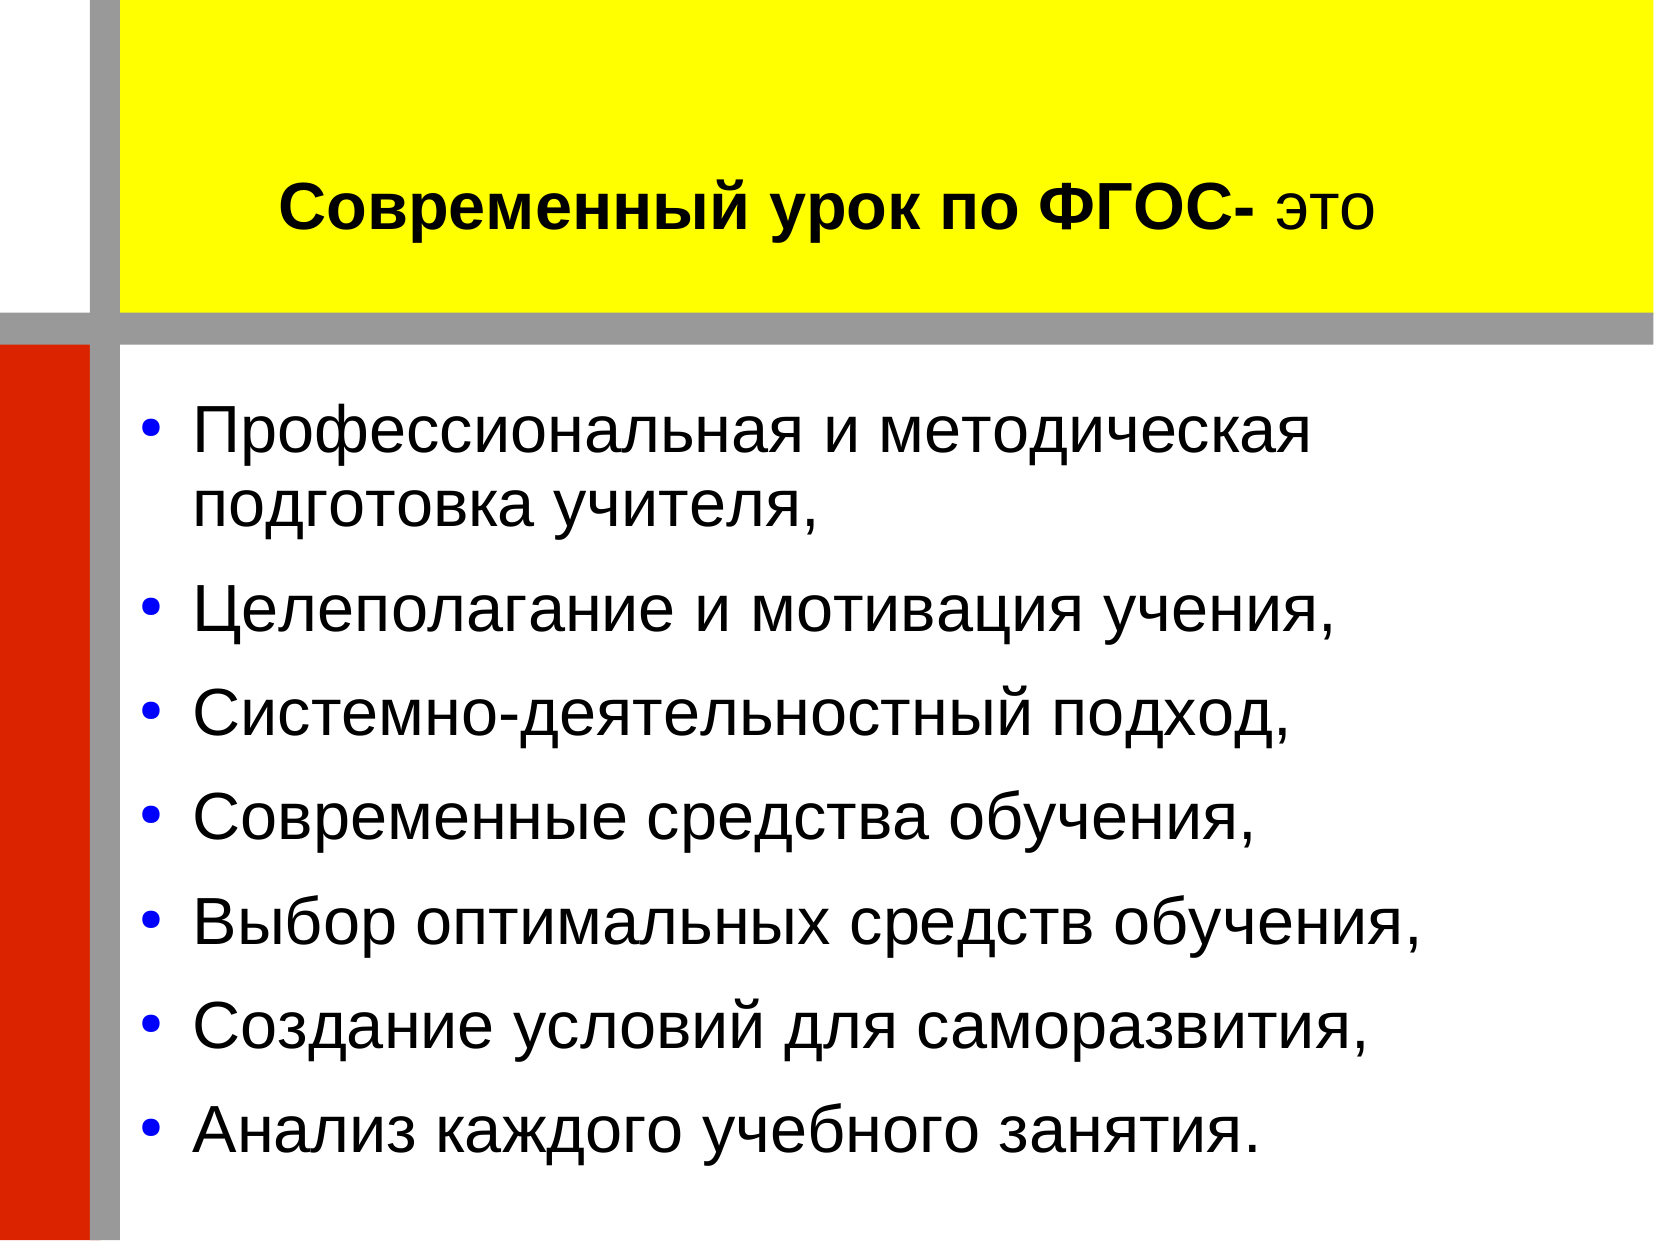

# Современный урок по ФГОС- это
Профессиональная и методическая подготовка учителя,
Целеполагание и мотивация учения,
Системно-деятельностный подход,
Современные средства обучения,
Выбор оптимальных средств обучения,
Создание условий для саморазвития,
Анализ каждого учебного занятия.